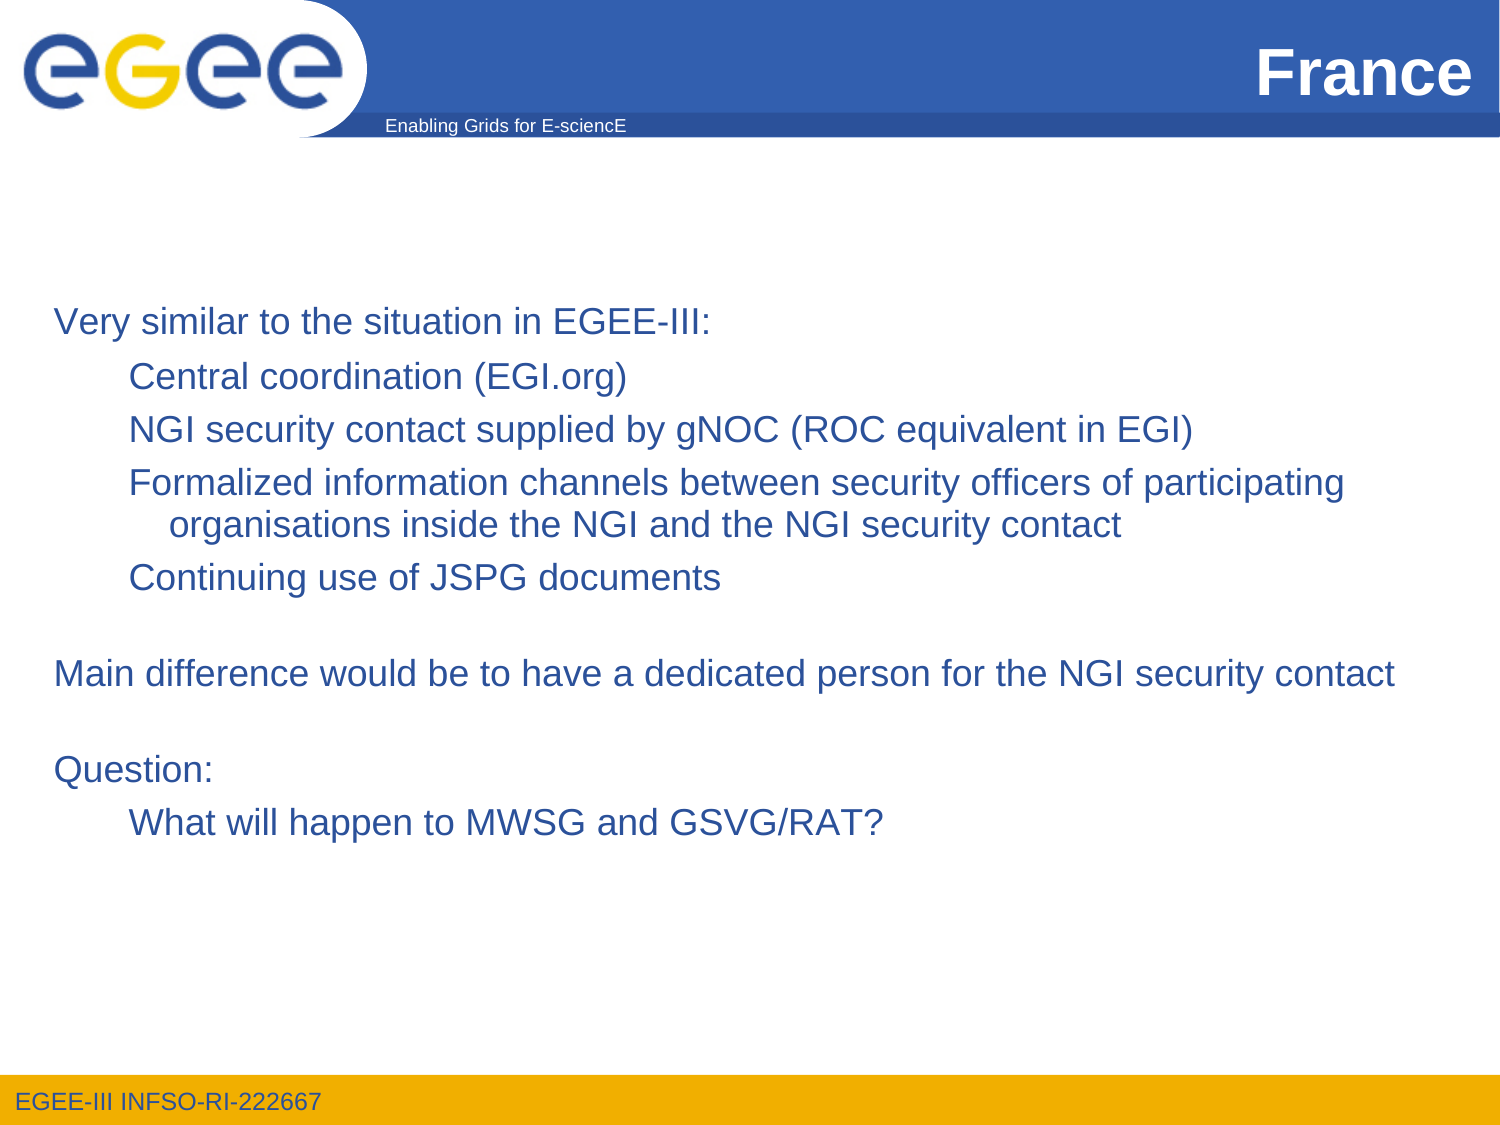

# France
Very similar to the situation in EGEE-III:
Central coordination (EGI.org)
NGI security contact supplied by gNOC (ROC equivalent in EGI)
Formalized information channels between security officers of participating organisations inside the NGI and the NGI security contact
Continuing use of JSPG documents
Main difference would be to have a dedicated person for the NGI security contact
Question:
What will happen to MWSG and GSVG/RAT?